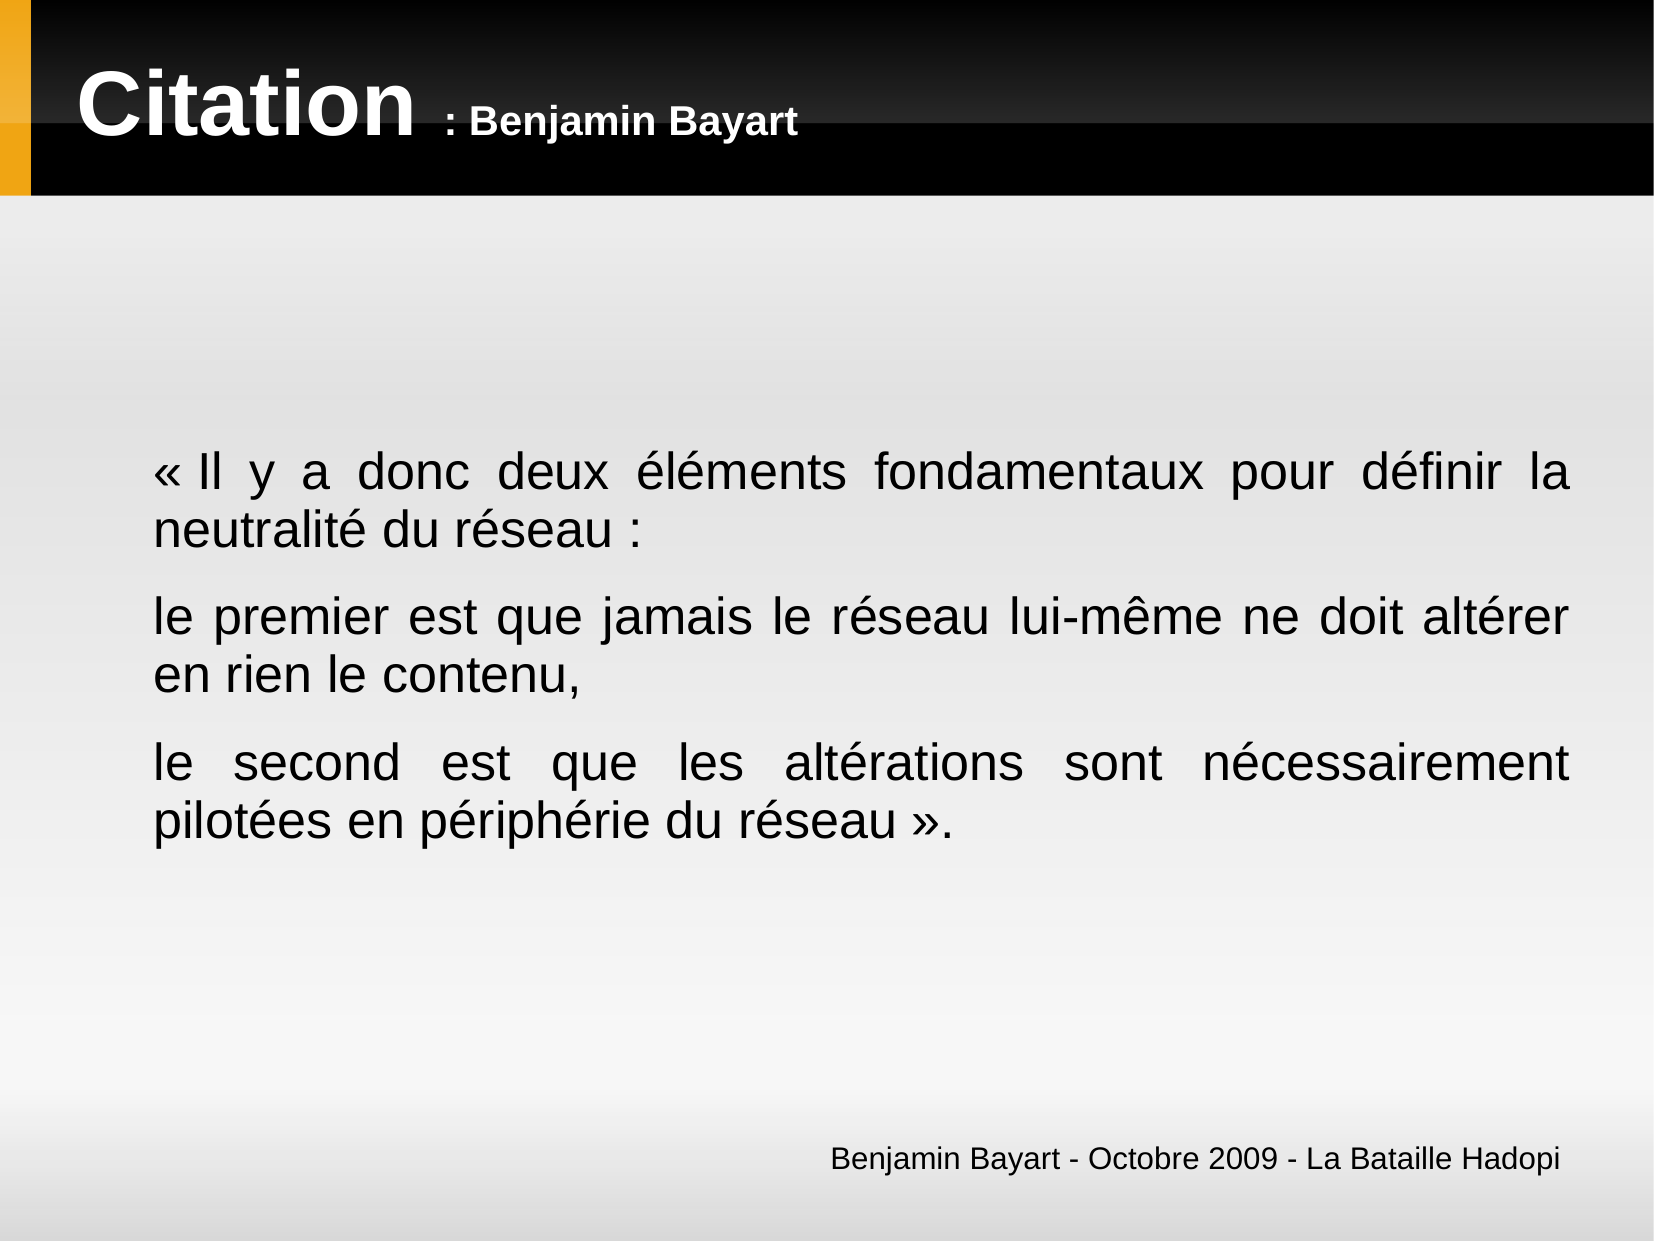

# Citation : Benjamin Bayart
« Il y a donc deux éléments fondamentaux pour définir la neutralité du réseau :
le premier est que jamais le réseau lui-même ne doit altérer en rien le contenu,
le second est que les altérations sont nécessairement pilotées en périphérie du réseau ».
Benjamin Bayart - Octobre 2009 - La Bataille Hadopi